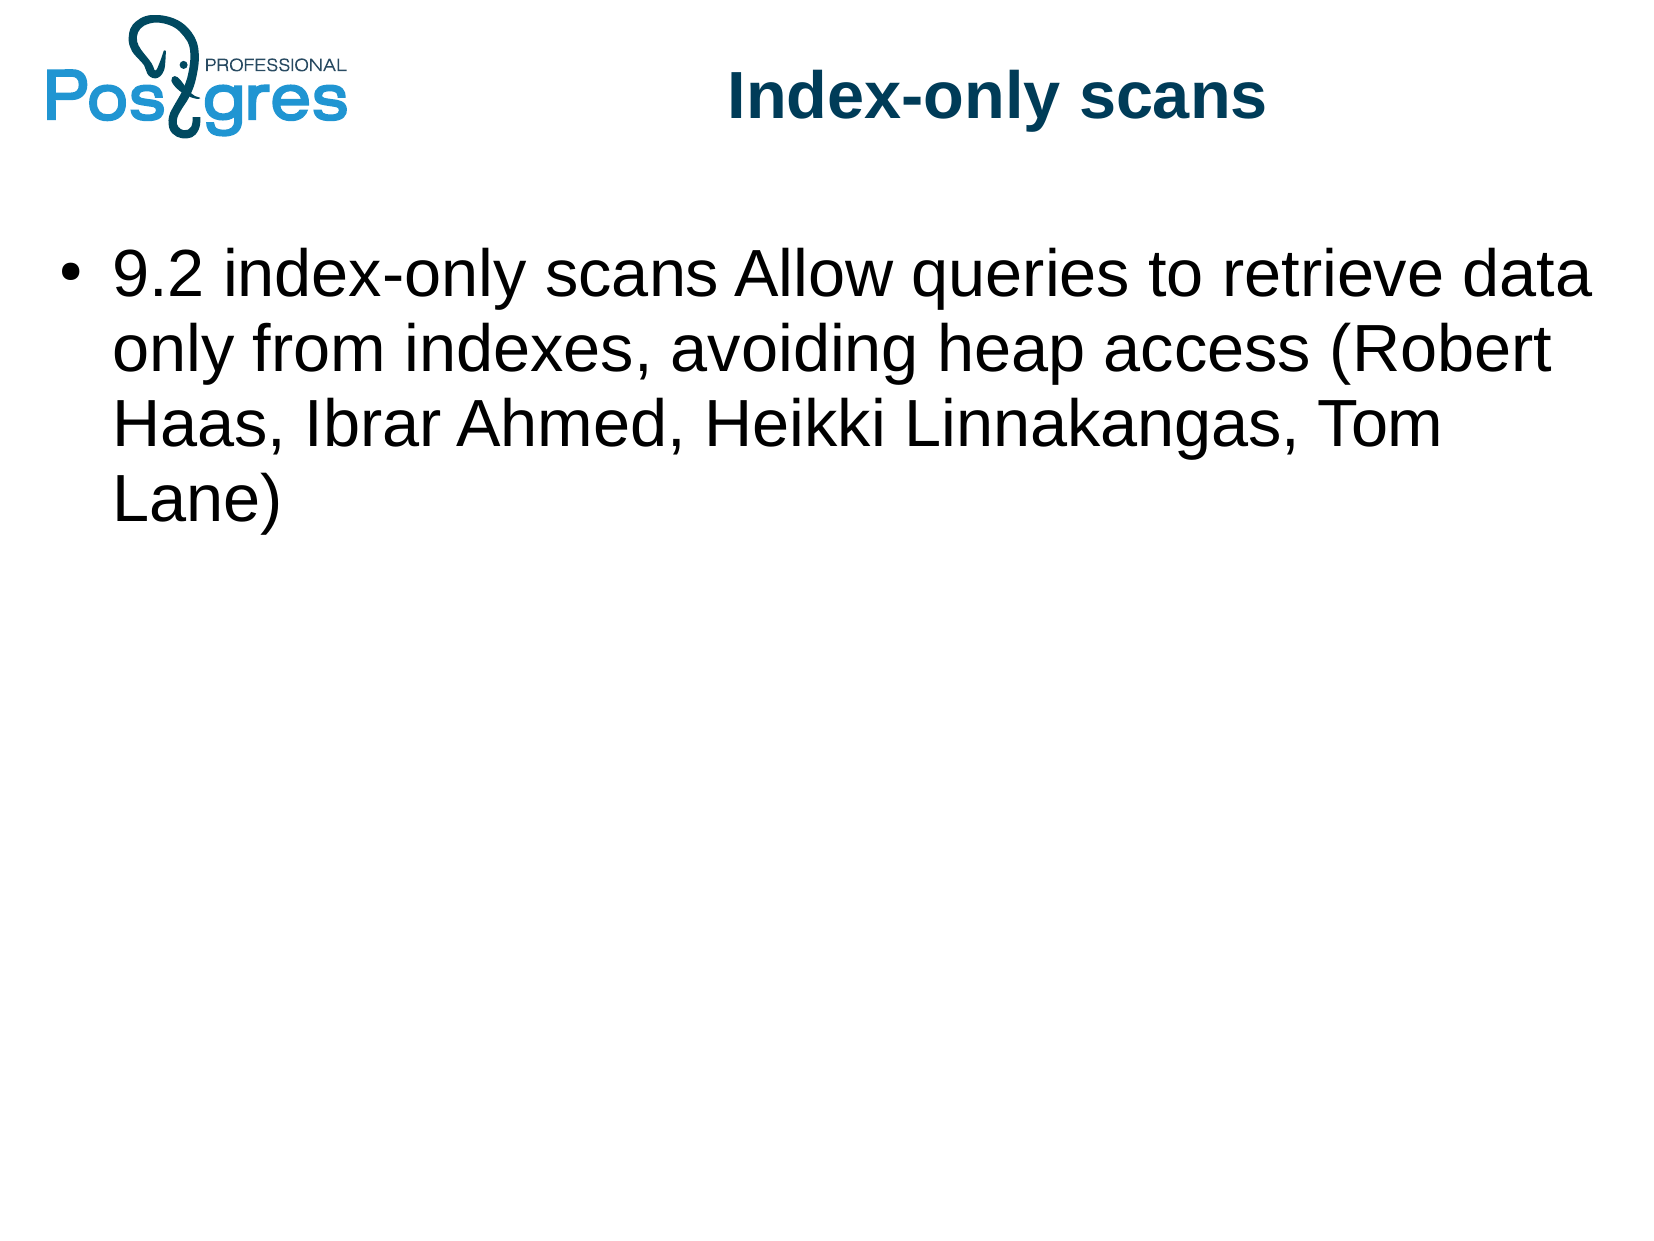

# Index-only scans
9.2 index-only scans Allow queries to retrieve data only from indexes, avoiding heap access (Robert Haas, Ibrar Ahmed, Heikki Linnakangas, Tom Lane)